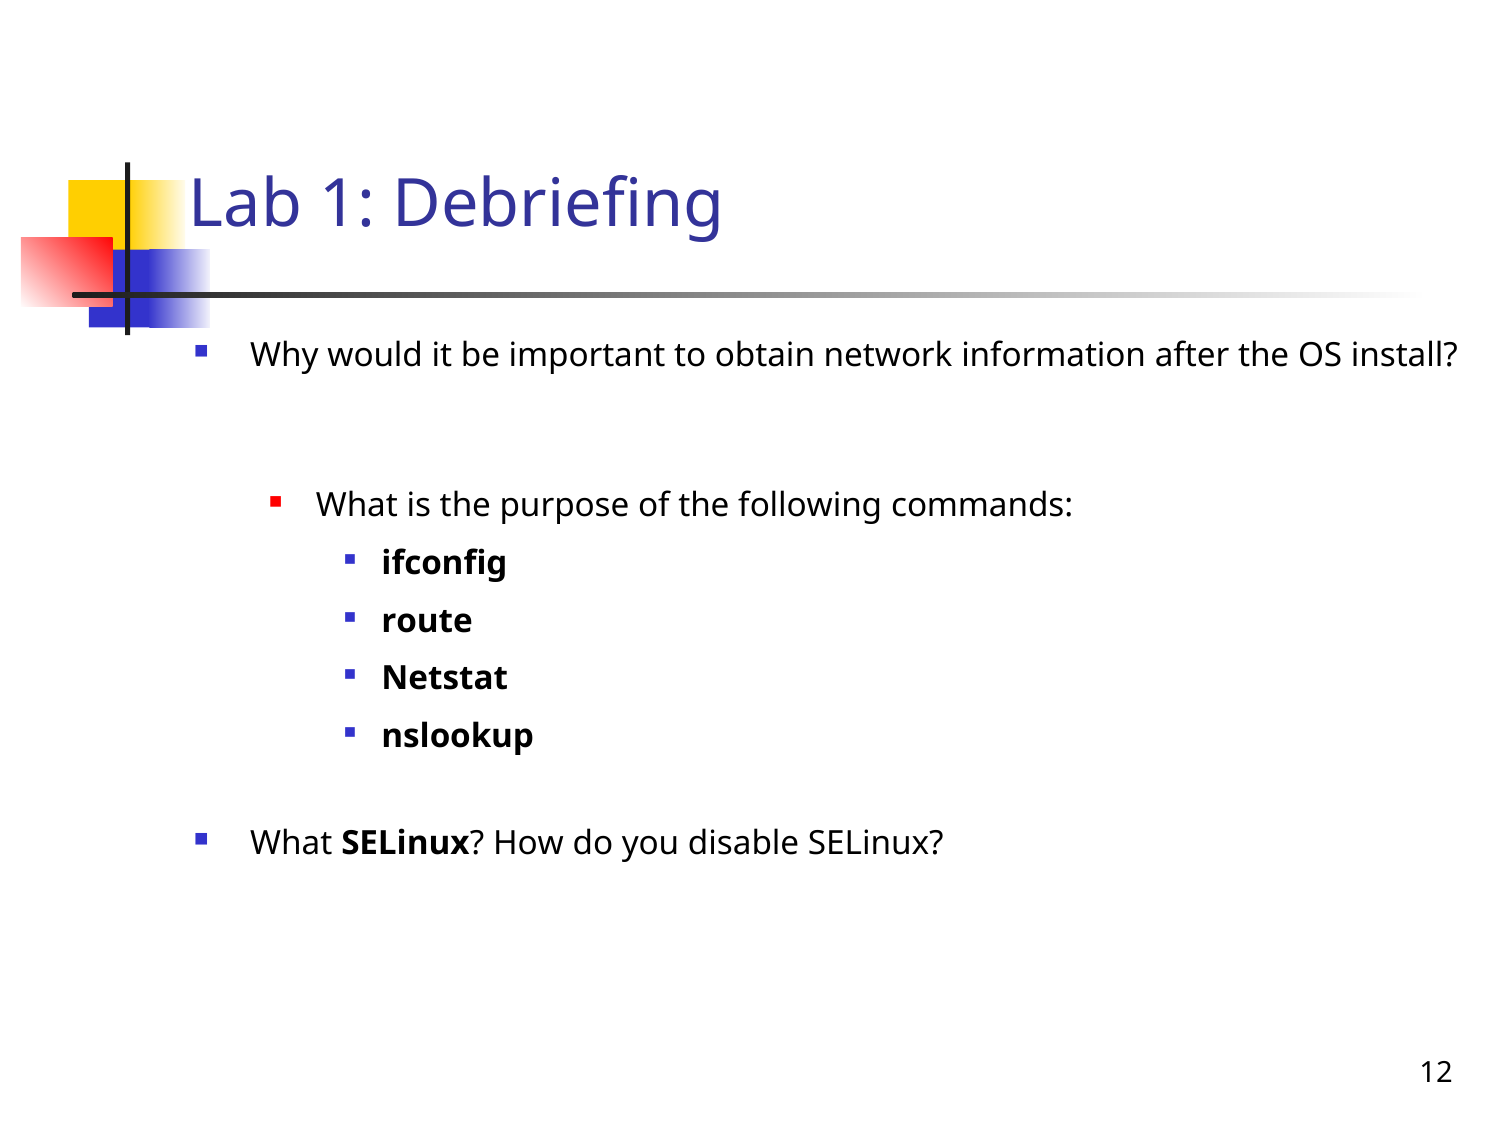

# Lab 1: Debriefing
Why would it be important to obtain network information after the OS install?
What is the purpose of the following commands:
ifconfig
route
Netstat
nslookup
What SELinux? How do you disable SELinux?
12